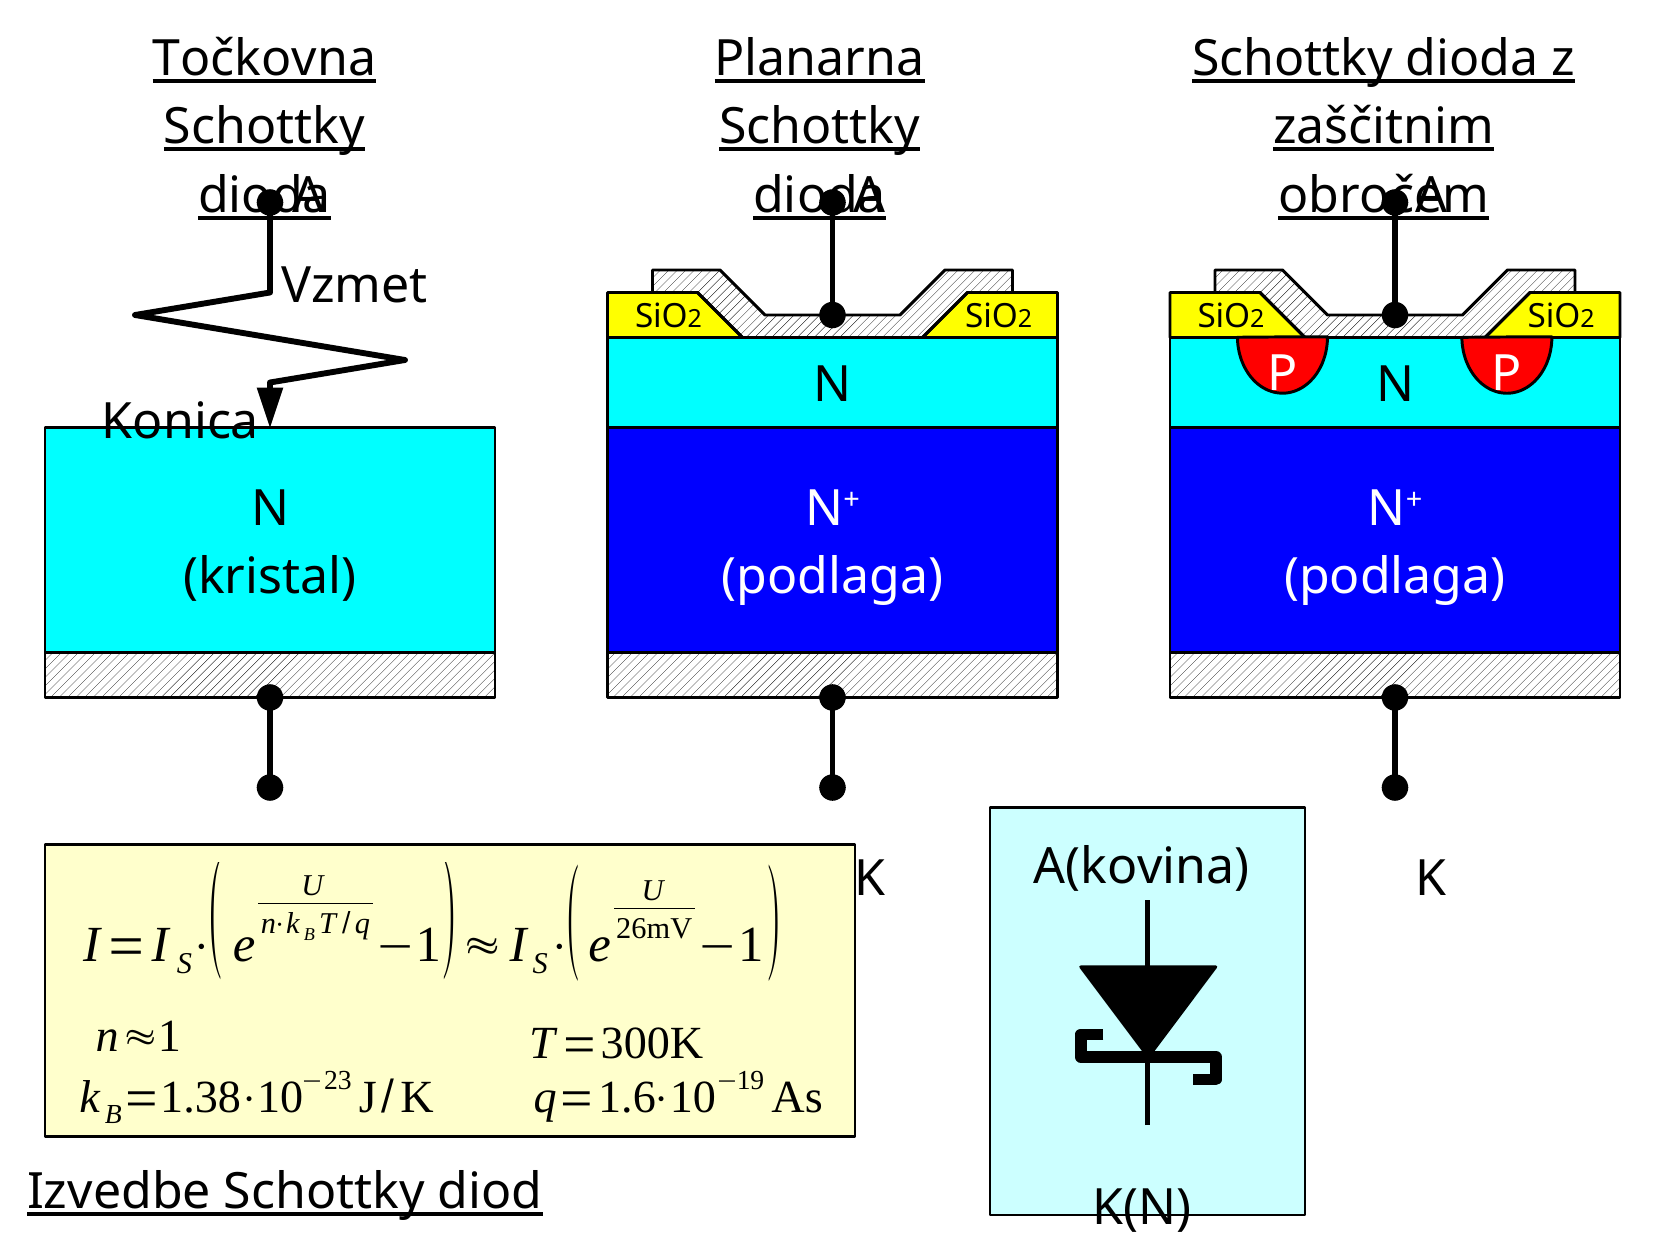

Točkovna
Schottky dioda
Planarna
Schottky dioda
Schottky dioda z
zaščitnim obročem
A
K
A
K
A
K
Vzmet
Konica
P
P
SiO2
 SiO2
SiO2
 SiO2
N
N
N
(kristal)
N+
(podlaga)
N+
(podlaga)
A(kovina)
K(N)
Izvedbe Schottky diod